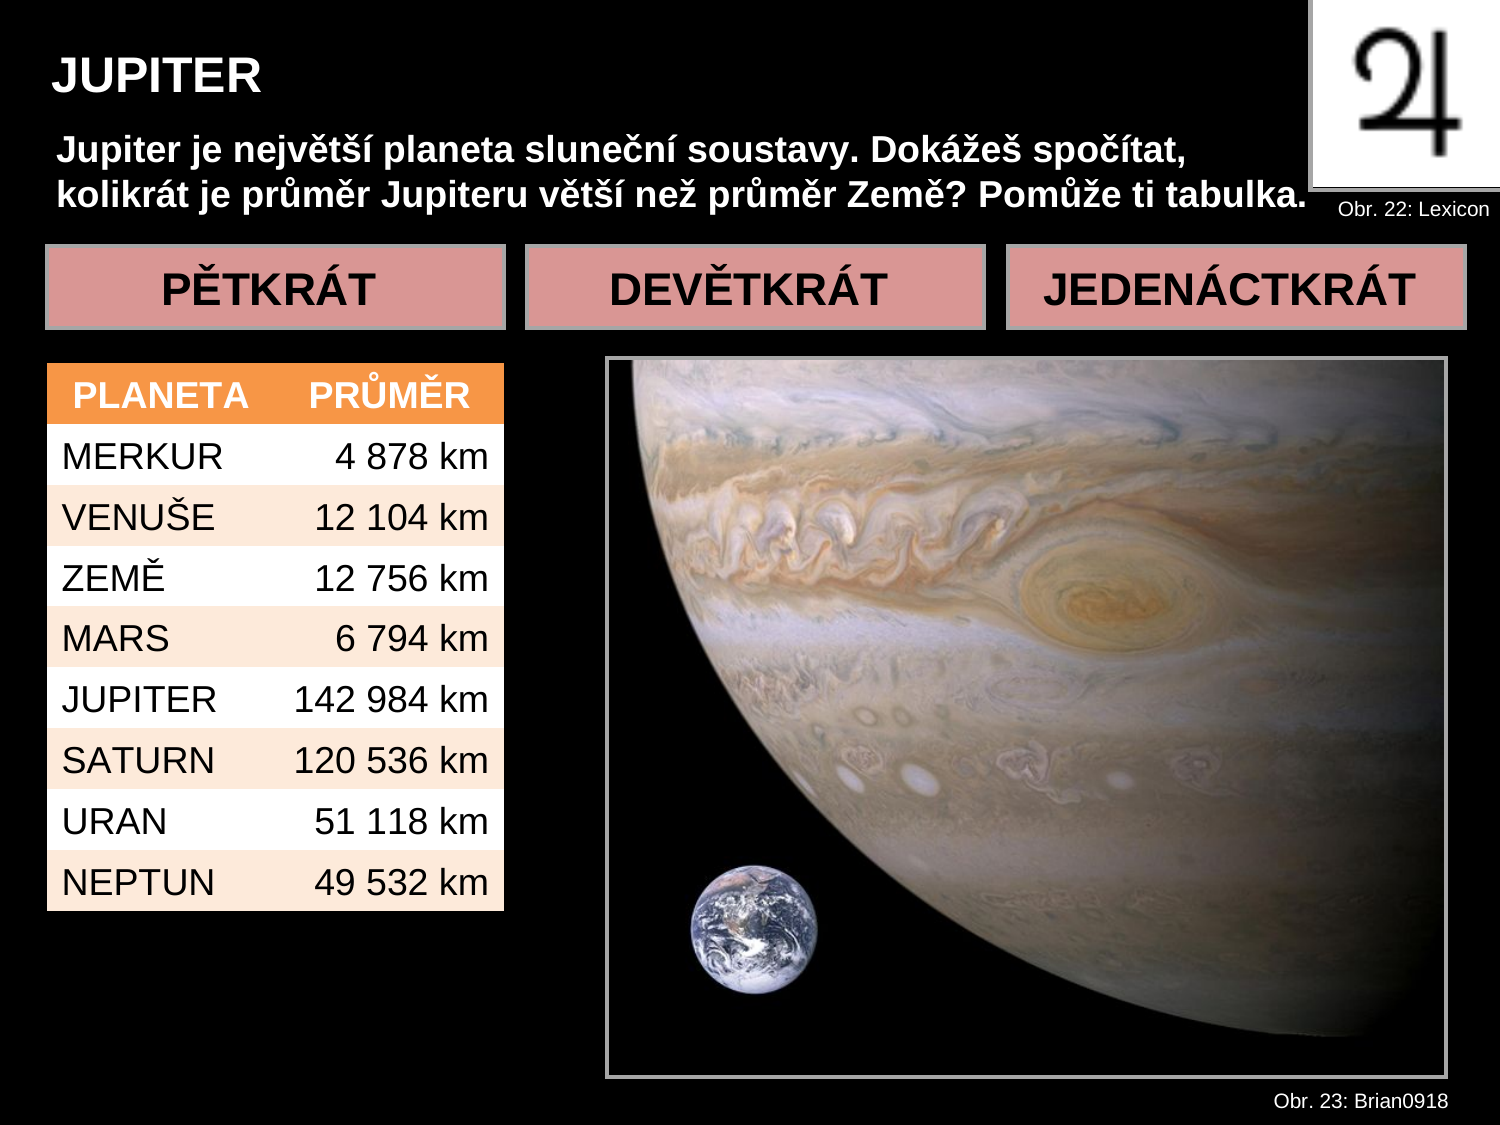

JUPITER
Jupiter je největší planeta sluneční soustavy. Dokážeš spočítat,
kolikrát je průměr Jupiteru větší než průměr Země? Pomůže ti tabulka.
Obr. 22: Lexicon
PĚTKRÁT
DEVĚTKRÁT
JEDENÁCTKRÁT
| PLANETA | PRŮMĚR |
| --- | --- |
| MERKUR | 4 878 km |
| VENUŠE | 12 104 km |
| ZEMĚ | 12 756 km |
| MARS | 6 794 km |
| JUPITER | 142 984 km |
| SATURN | 120 536 km |
| URAN | 51 118 km |
| NEPTUN | 49 532 km |
Obr. 23: Brian0918